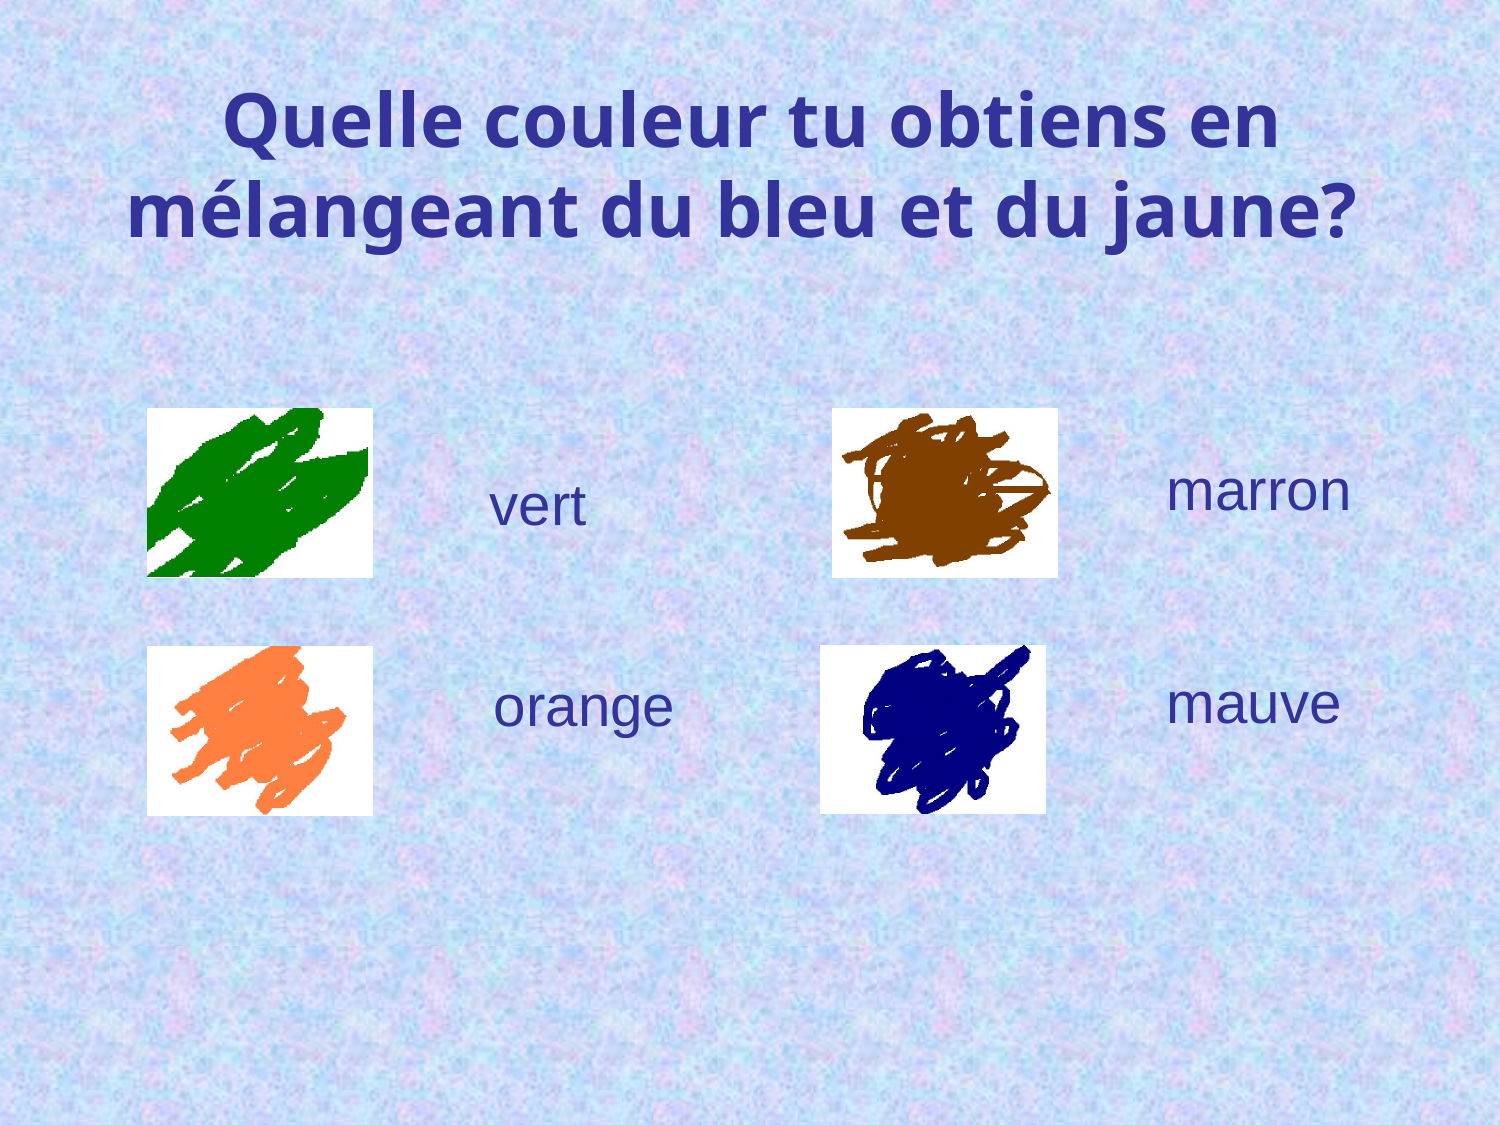

# Quelle couleur tu obtiens en mélangeant du bleu et du jaune?
marron
	vert
mauve
orange